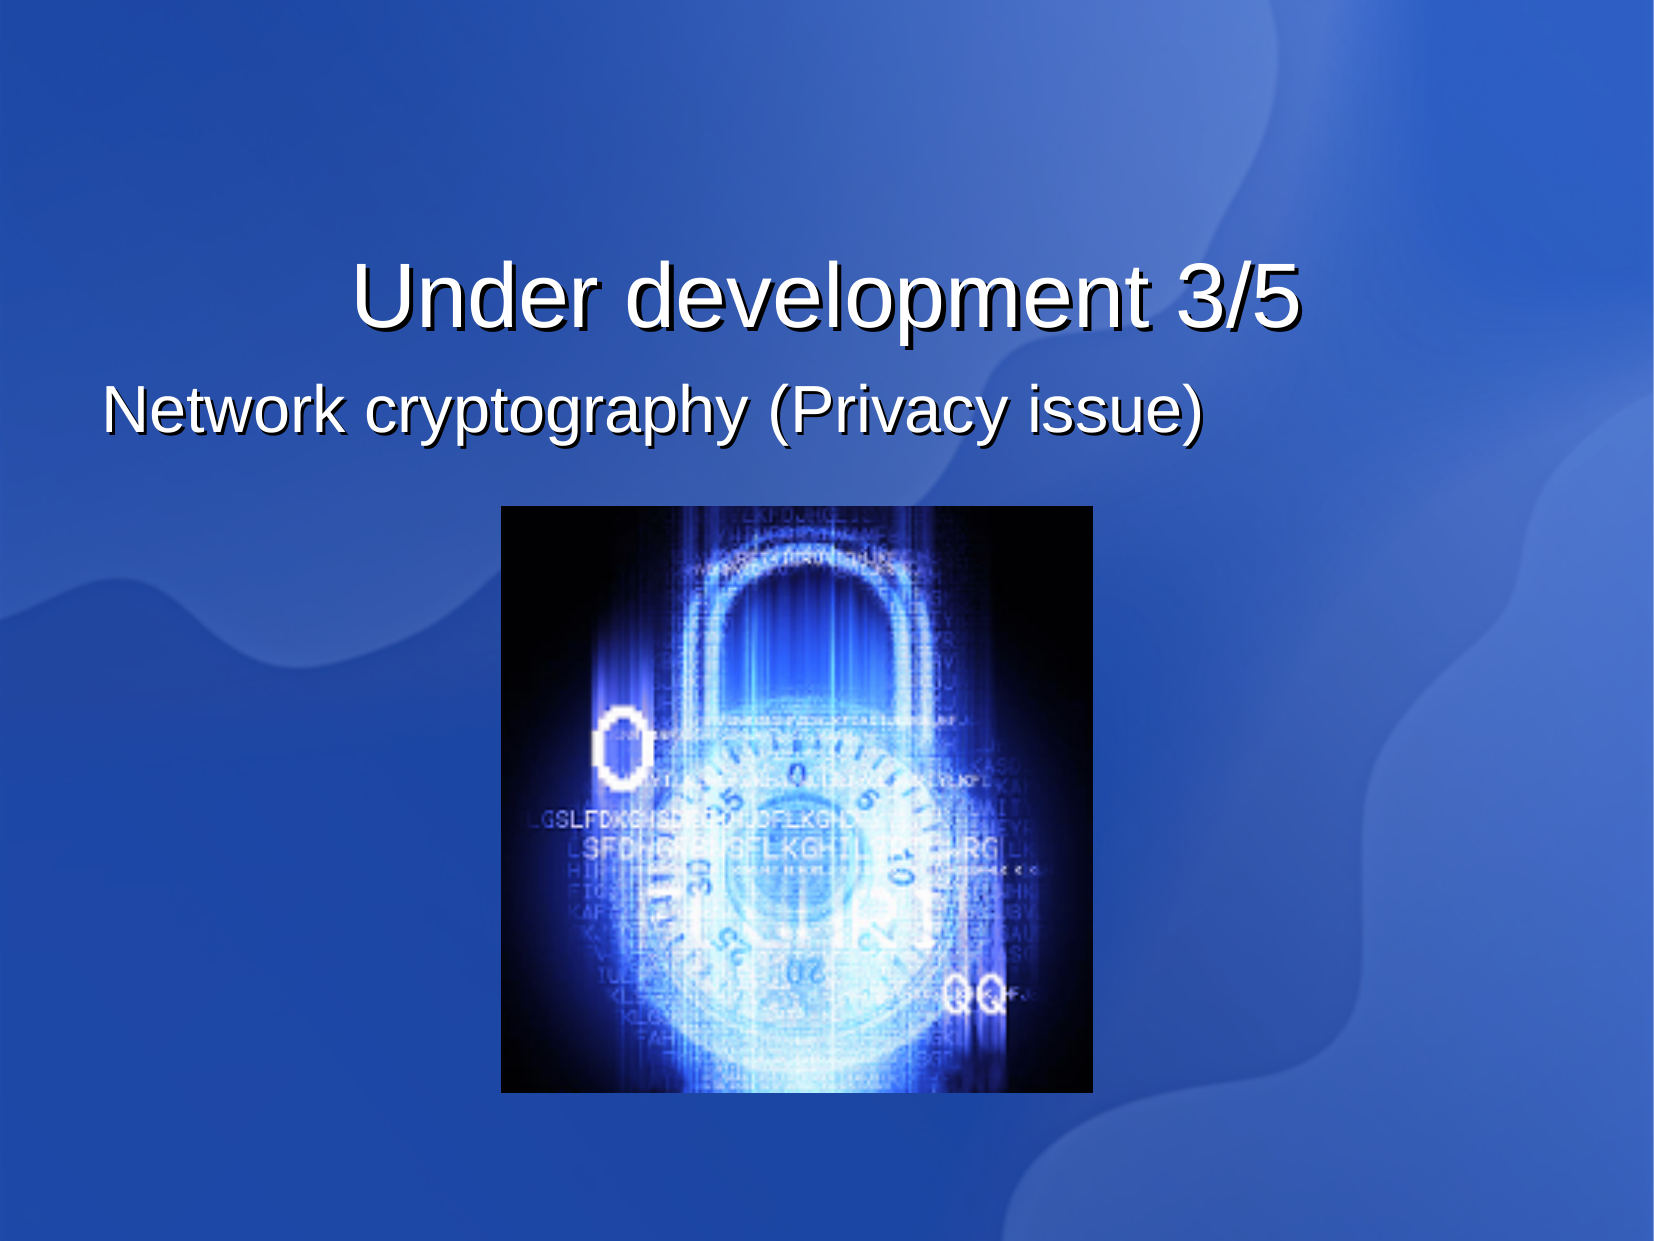

# Under development 3/5
 Network cryptography (Privacy issue)